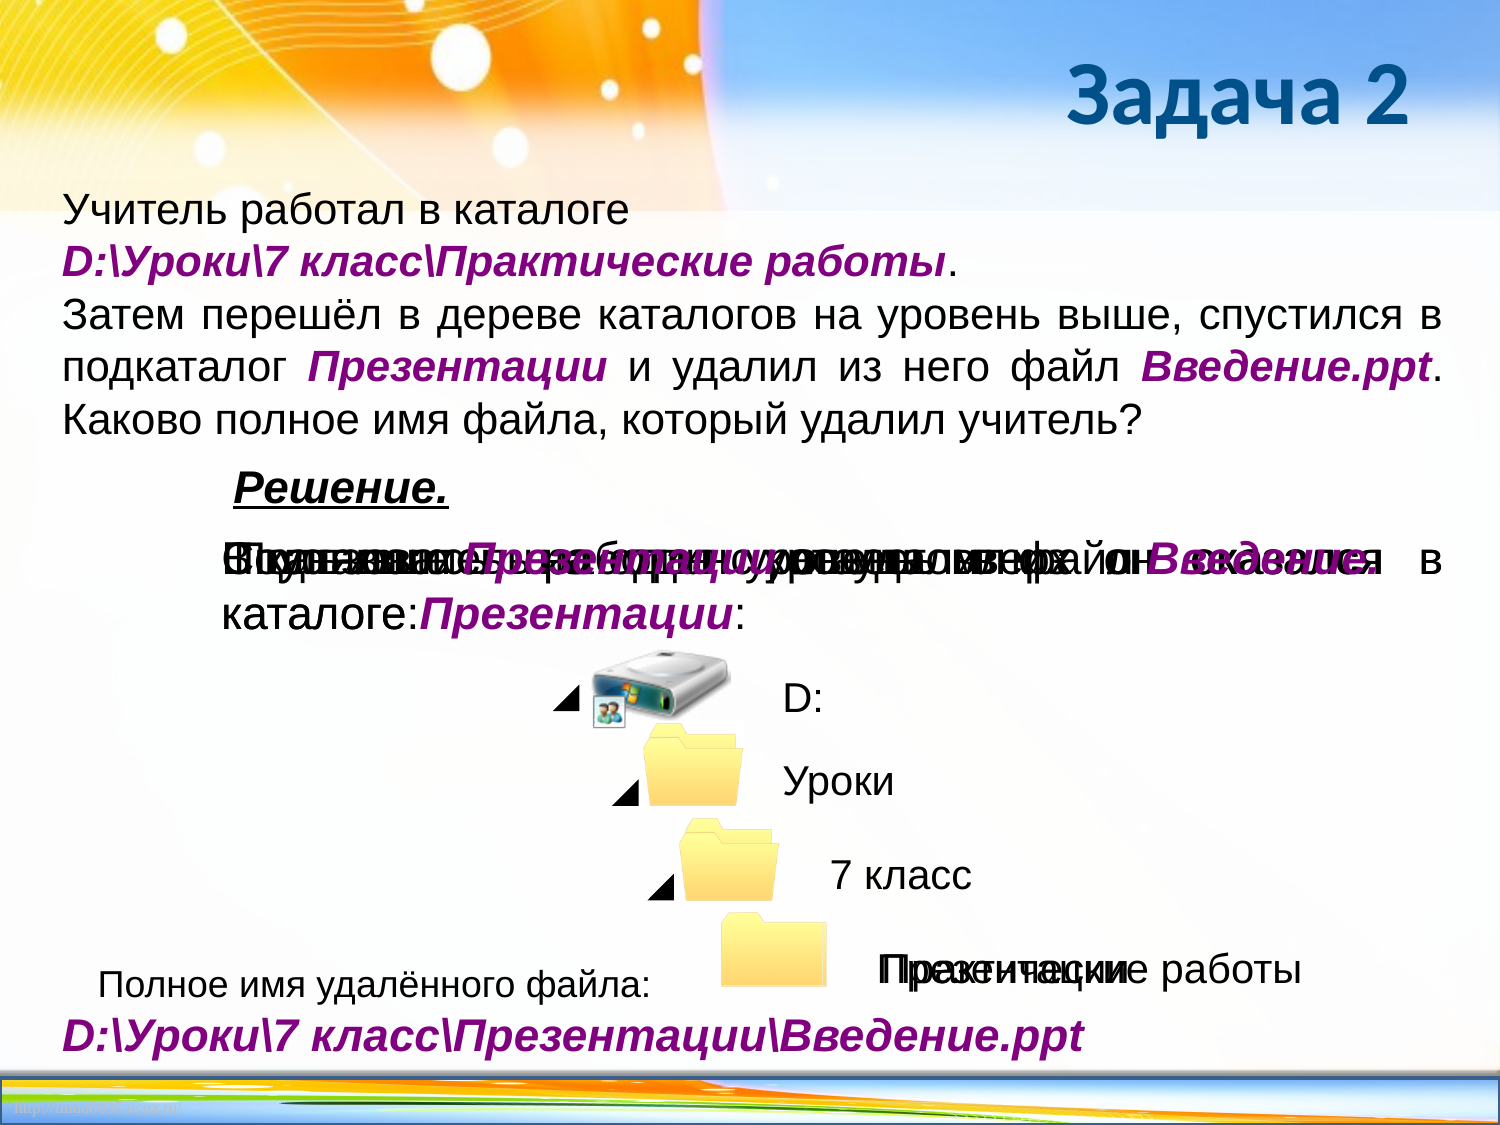

Задача 2
Учитель работал в каталоге
D:\Уроки\7 класс\Практические работы.
Затем перешёл в дереве каталогов на уровень выше, спустился в подкаталог Презентации и удалил из него файл Введение.ppt. Каково полное имя файла, который удалил учитель?
Решение.
Поднявшись на один уровень вверх он оказался в каталоге:
Спустившись на один уровень вниз он оказался в каталоге Презентации:
В каталоге Презентации он удалил файл Введение.
Пользователь работал с каталогом:
D:
Уроки
7 класс
Практические работы
Презентации
Полное имя удалённого файла:
D:\Уроки\7 класс\Презентации\Введение.ppt